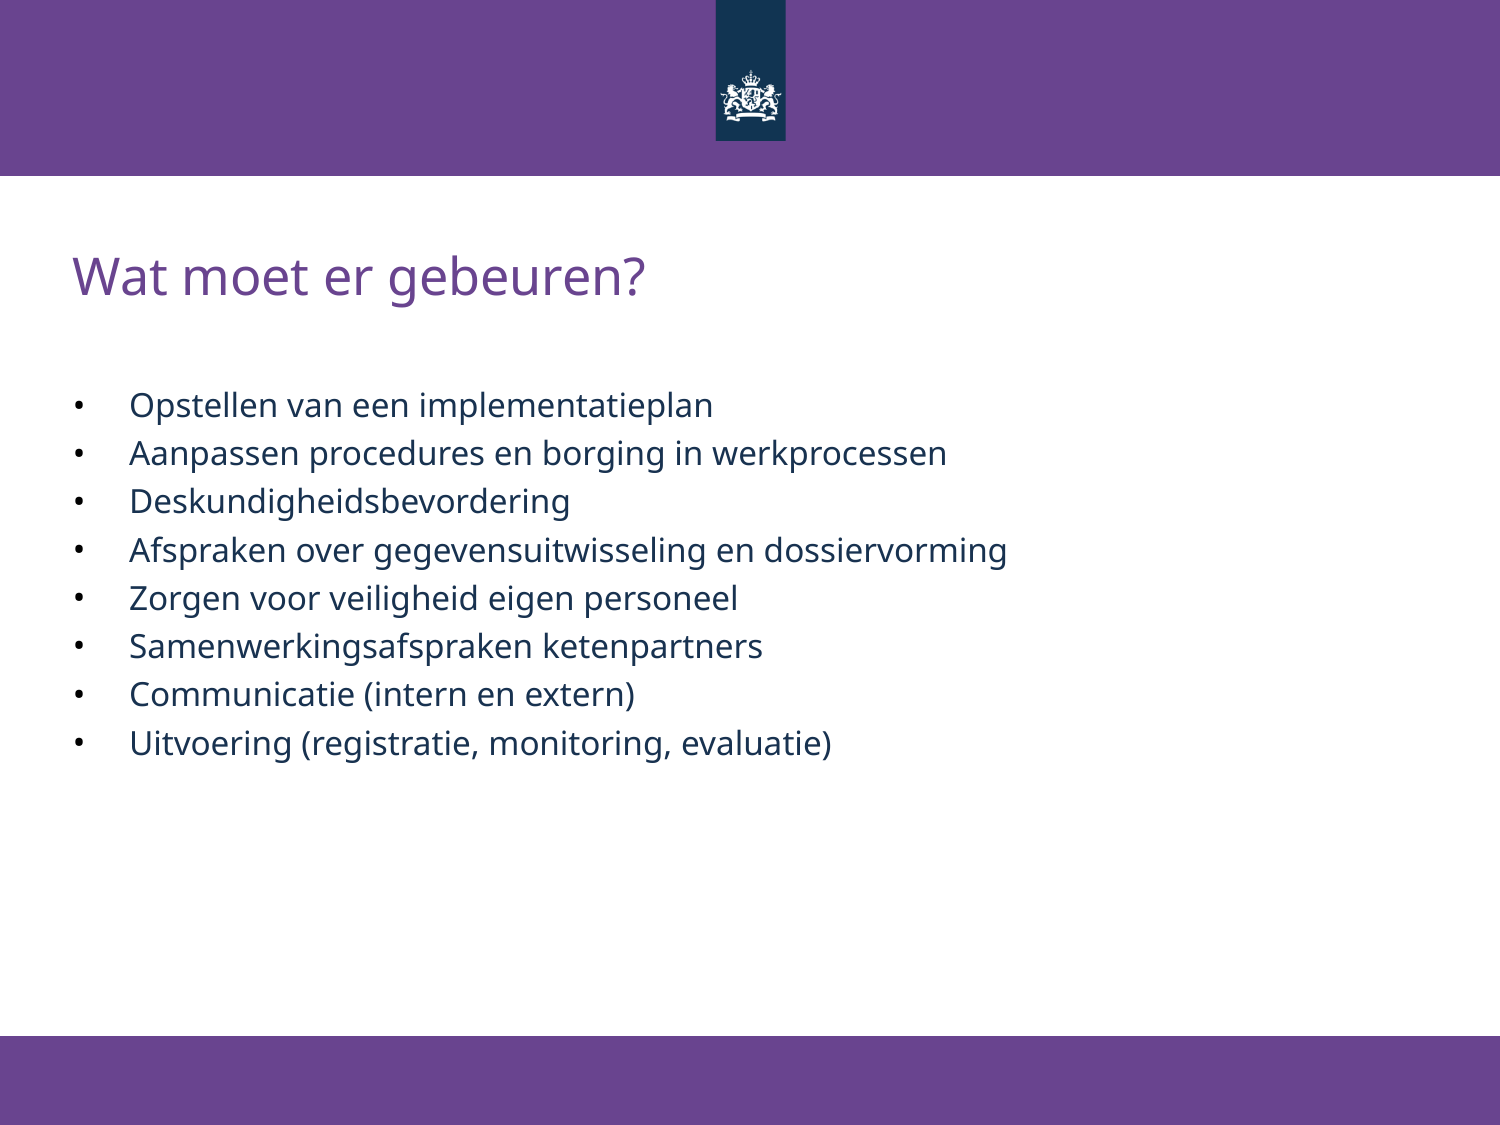

# Wat moet er gebeuren?
Opstellen van een implementatieplan
Aanpassen procedures en borging in werkprocessen
Deskundigheidsbevordering
Afspraken over gegevensuitwisseling en dossiervorming
Zorgen voor veiligheid eigen personeel
Samenwerkingsafspraken ketenpartners
Communicatie (intern en extern)
Uitvoering (registratie, monitoring, evaluatie)